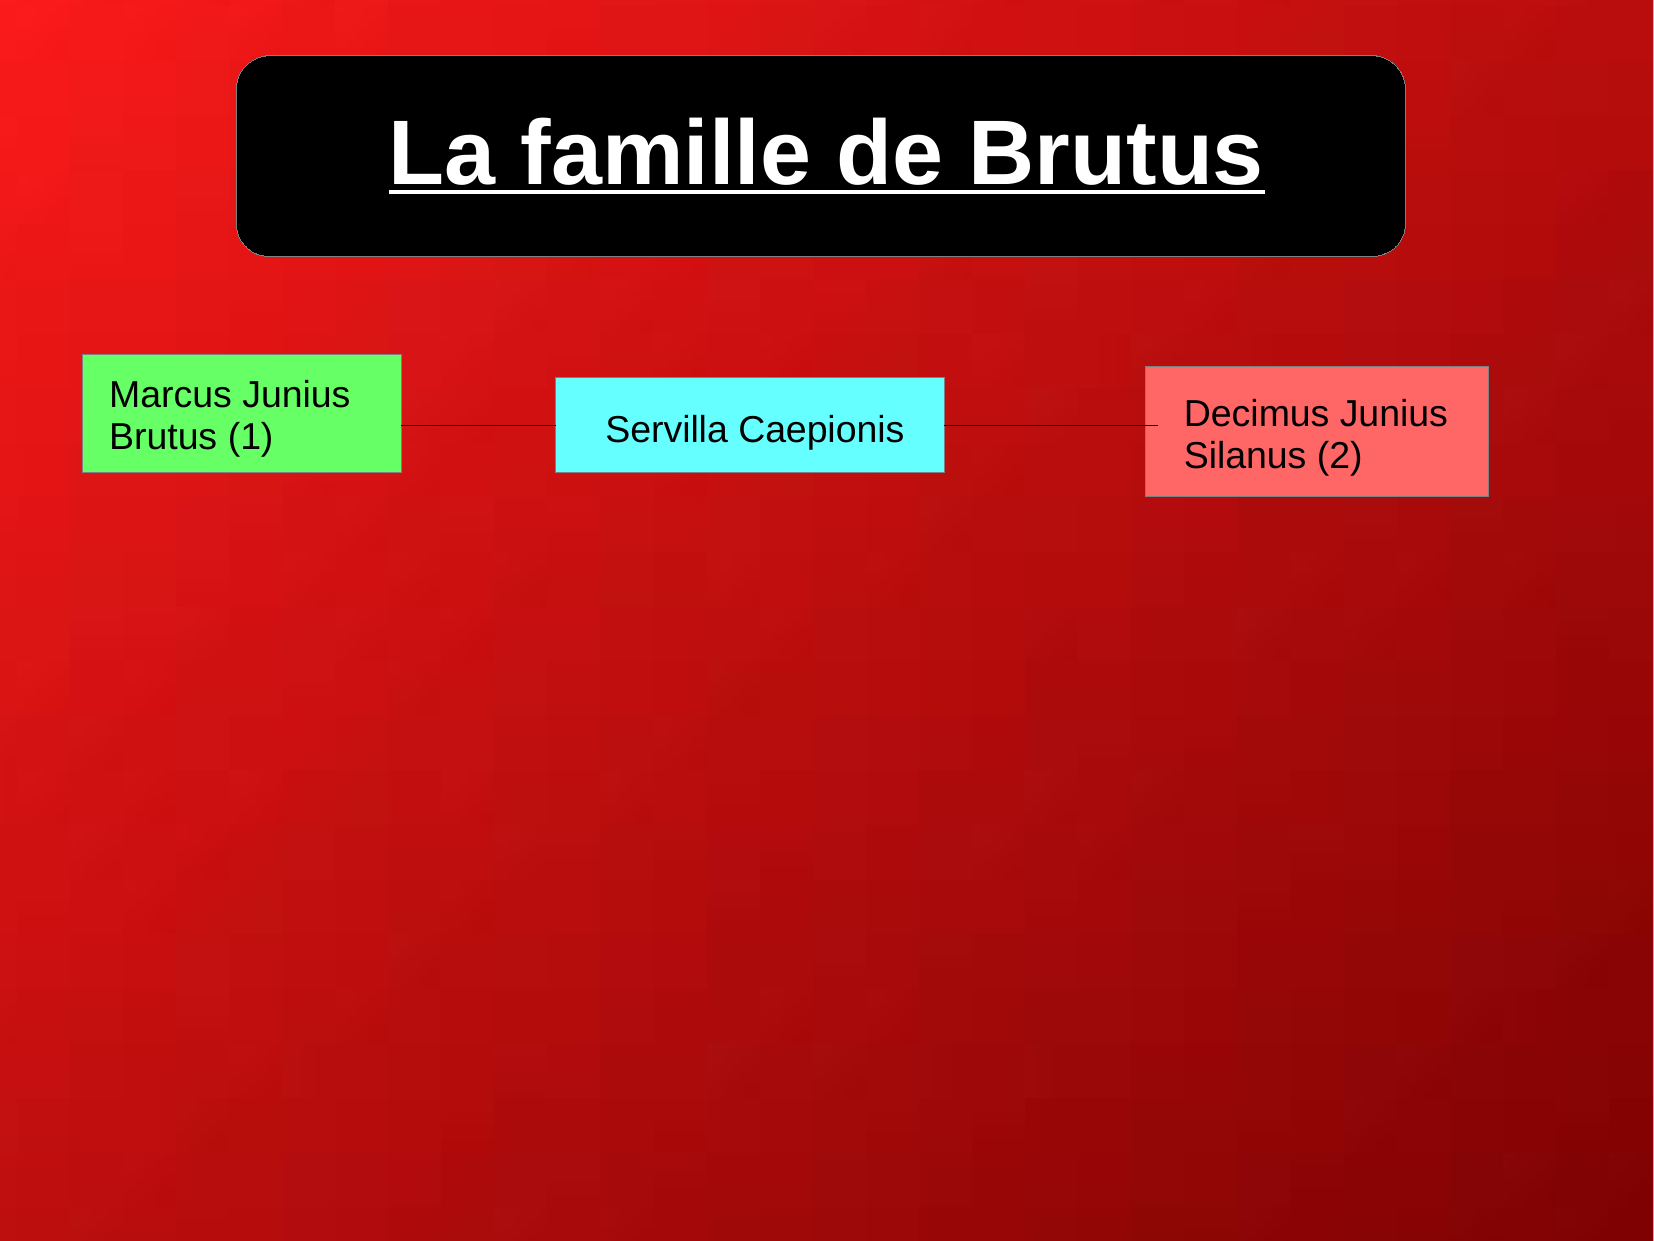

# La famille de Brutus
Marcus Junius Brutus (1)
Decimus Junius Silanus (2)
Servilla Caepionis